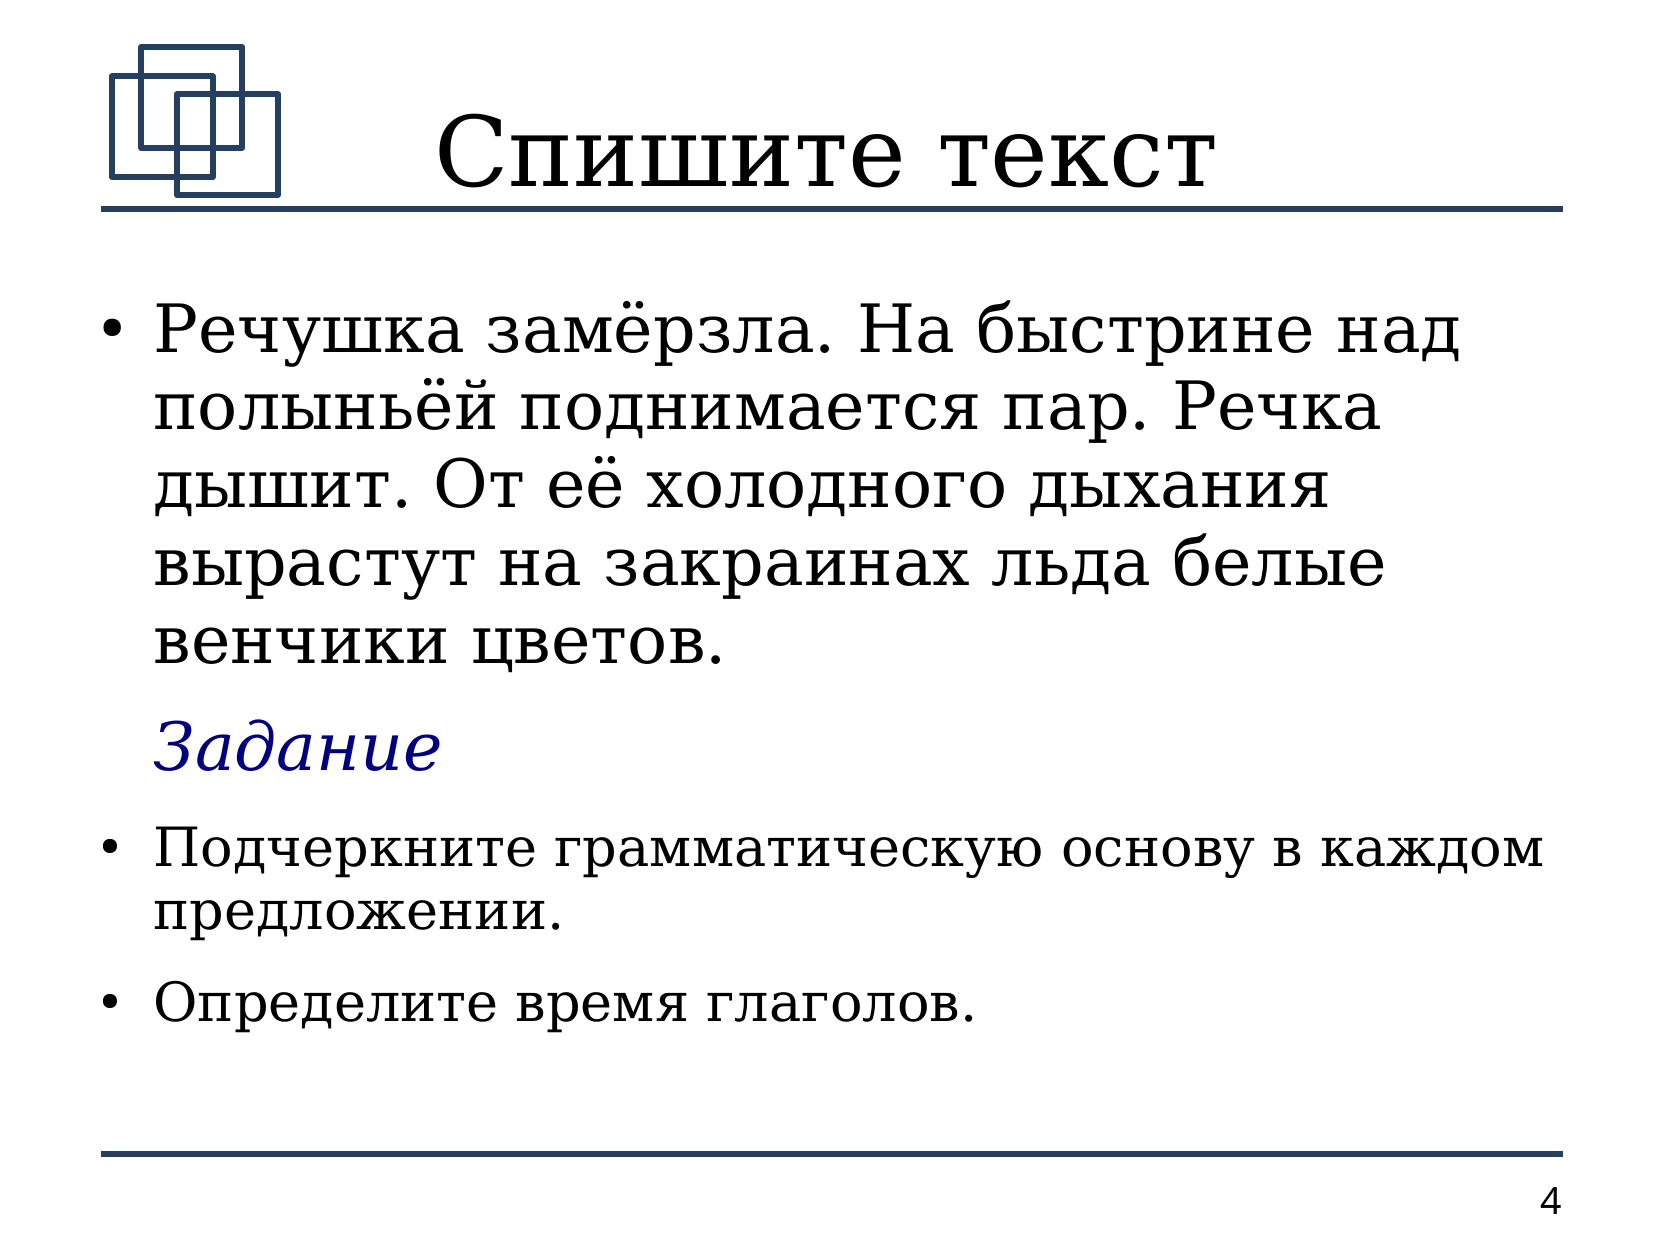

# Спишите текст
Речушка замёрзла. На быстрине над полыньёй поднимается пар. Речка дышит. От её холодного дыхания вырастут на закраинах льда белые венчики цветов.
Задание
Подчеркните грамматическую основу в каждом предложении.
Определите время глаголов.